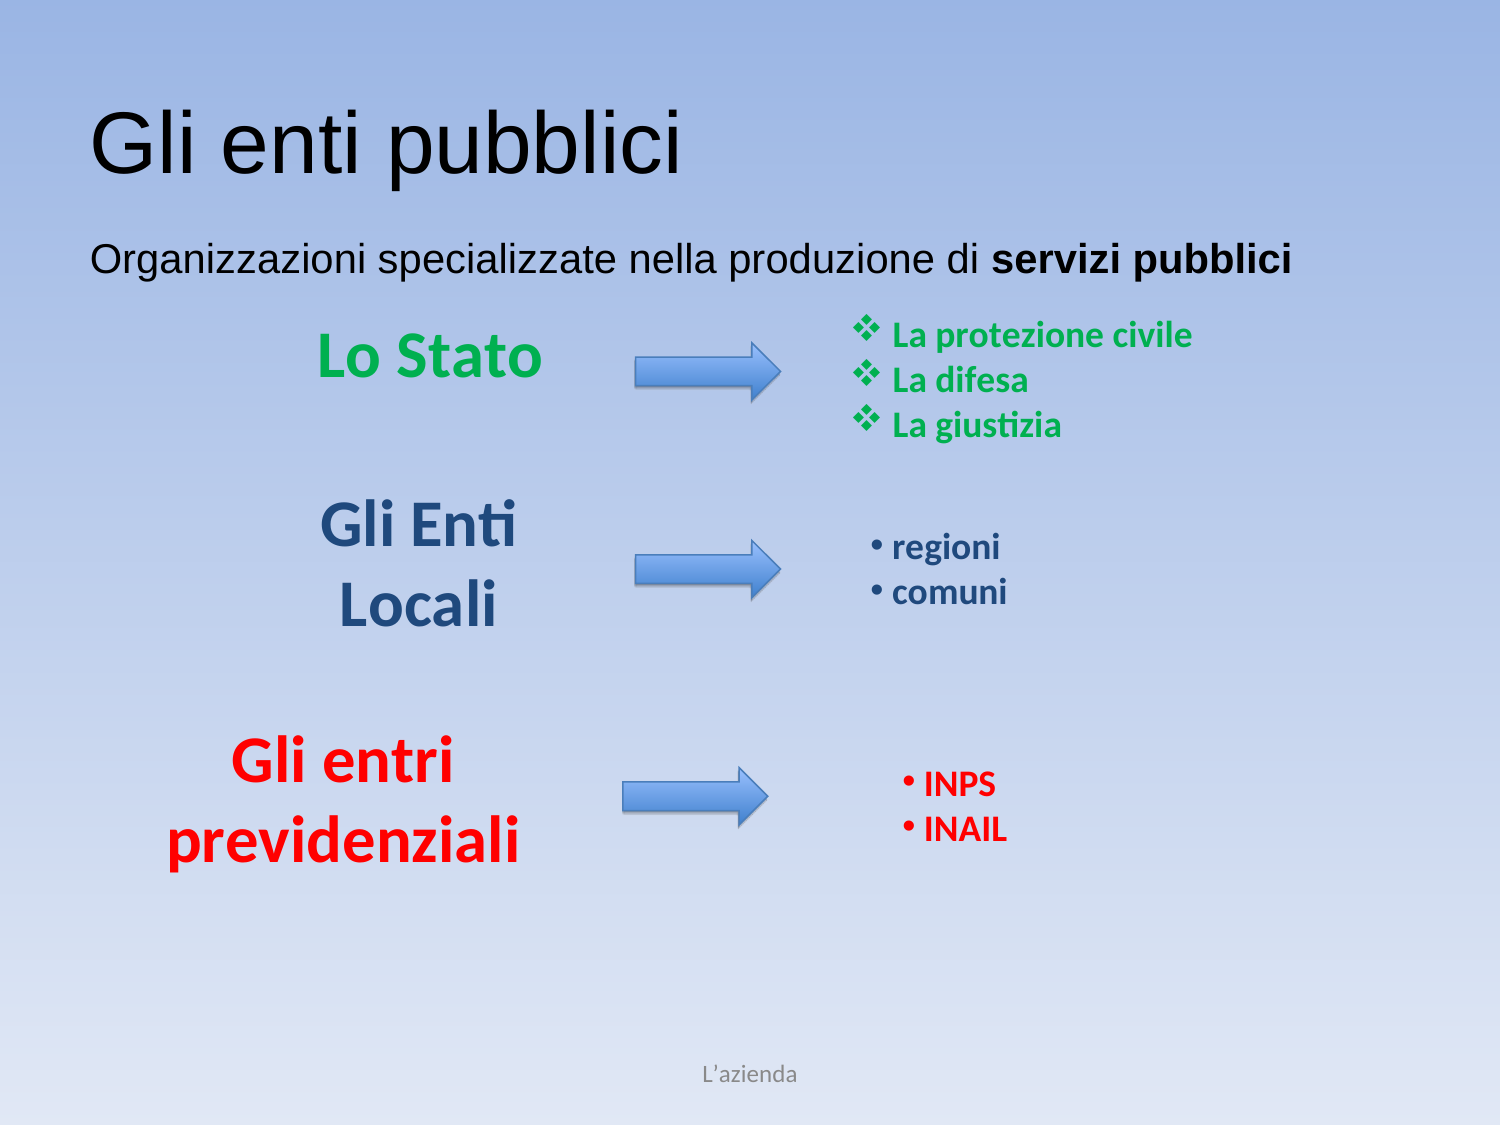

Gli enti pubblici
Organizzazioni specializzate nella produzione di servizi pubblici
Lo Stato
 La protezione civile
 La difesa
 La giustizia
Gli Enti Locali
 regioni
 comuni
Gli entri previdenziali
 INPS
 INAIL
L’azienda